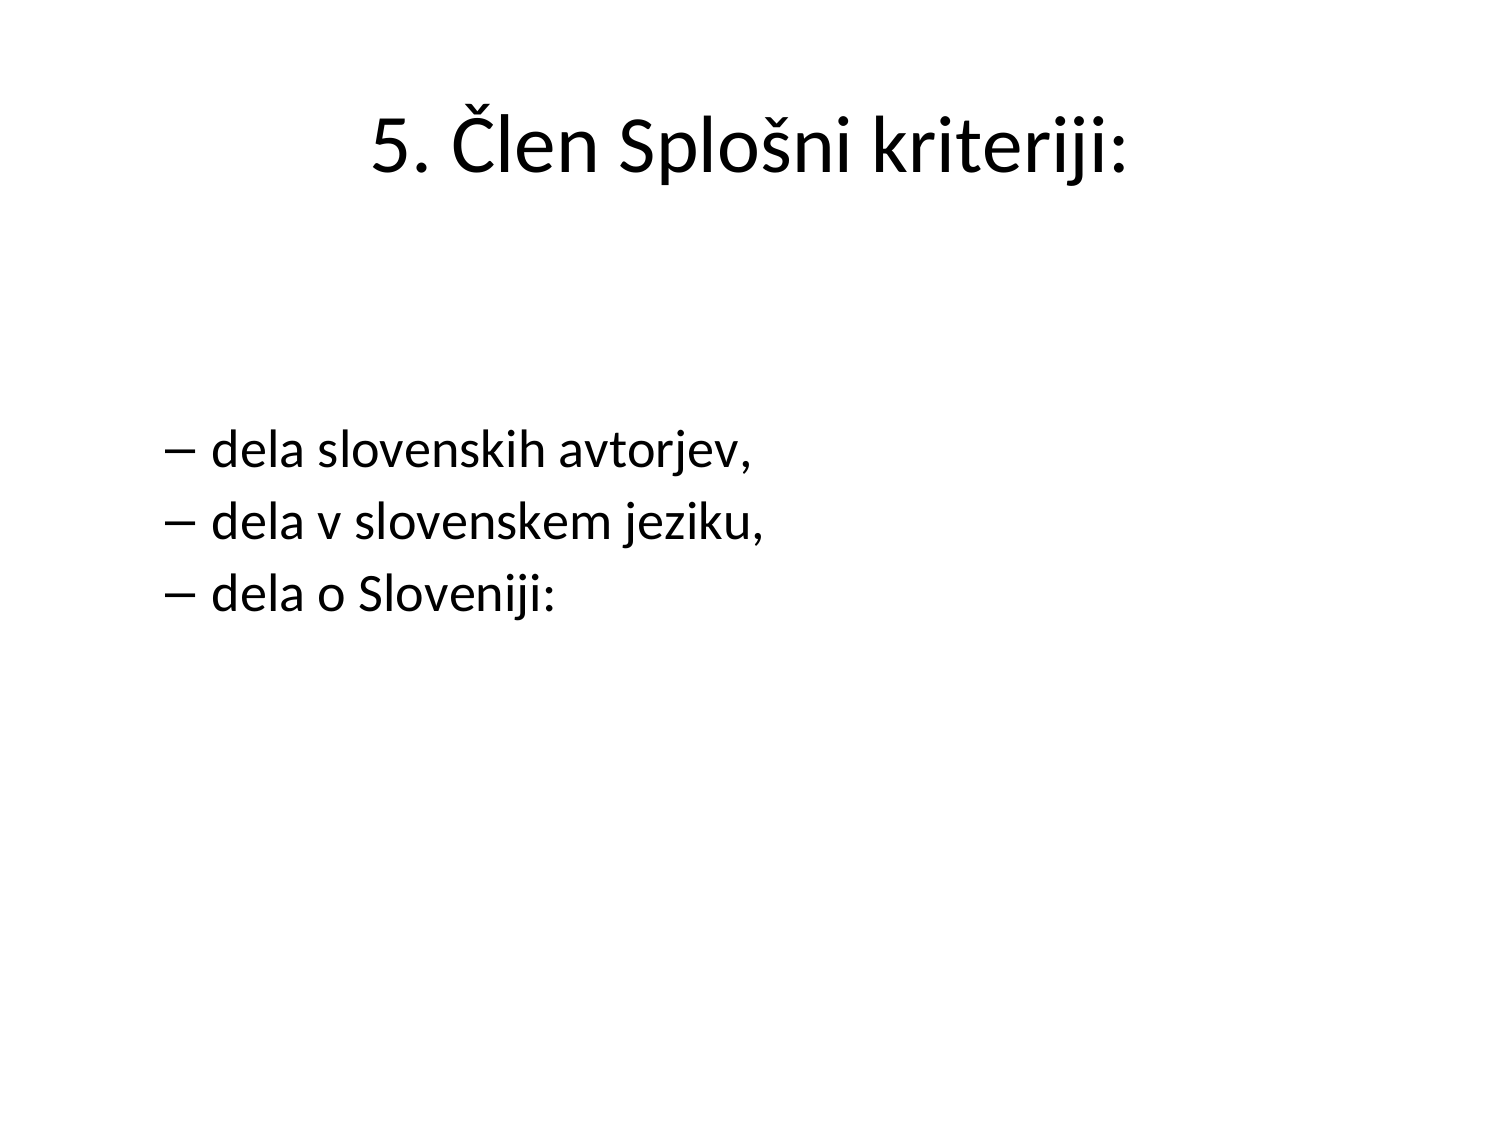

# 5. Člen Splošni kriteriji:
dela slovenskih avtorjev,
dela v slovenskem jeziku,
dela o Sloveniji: